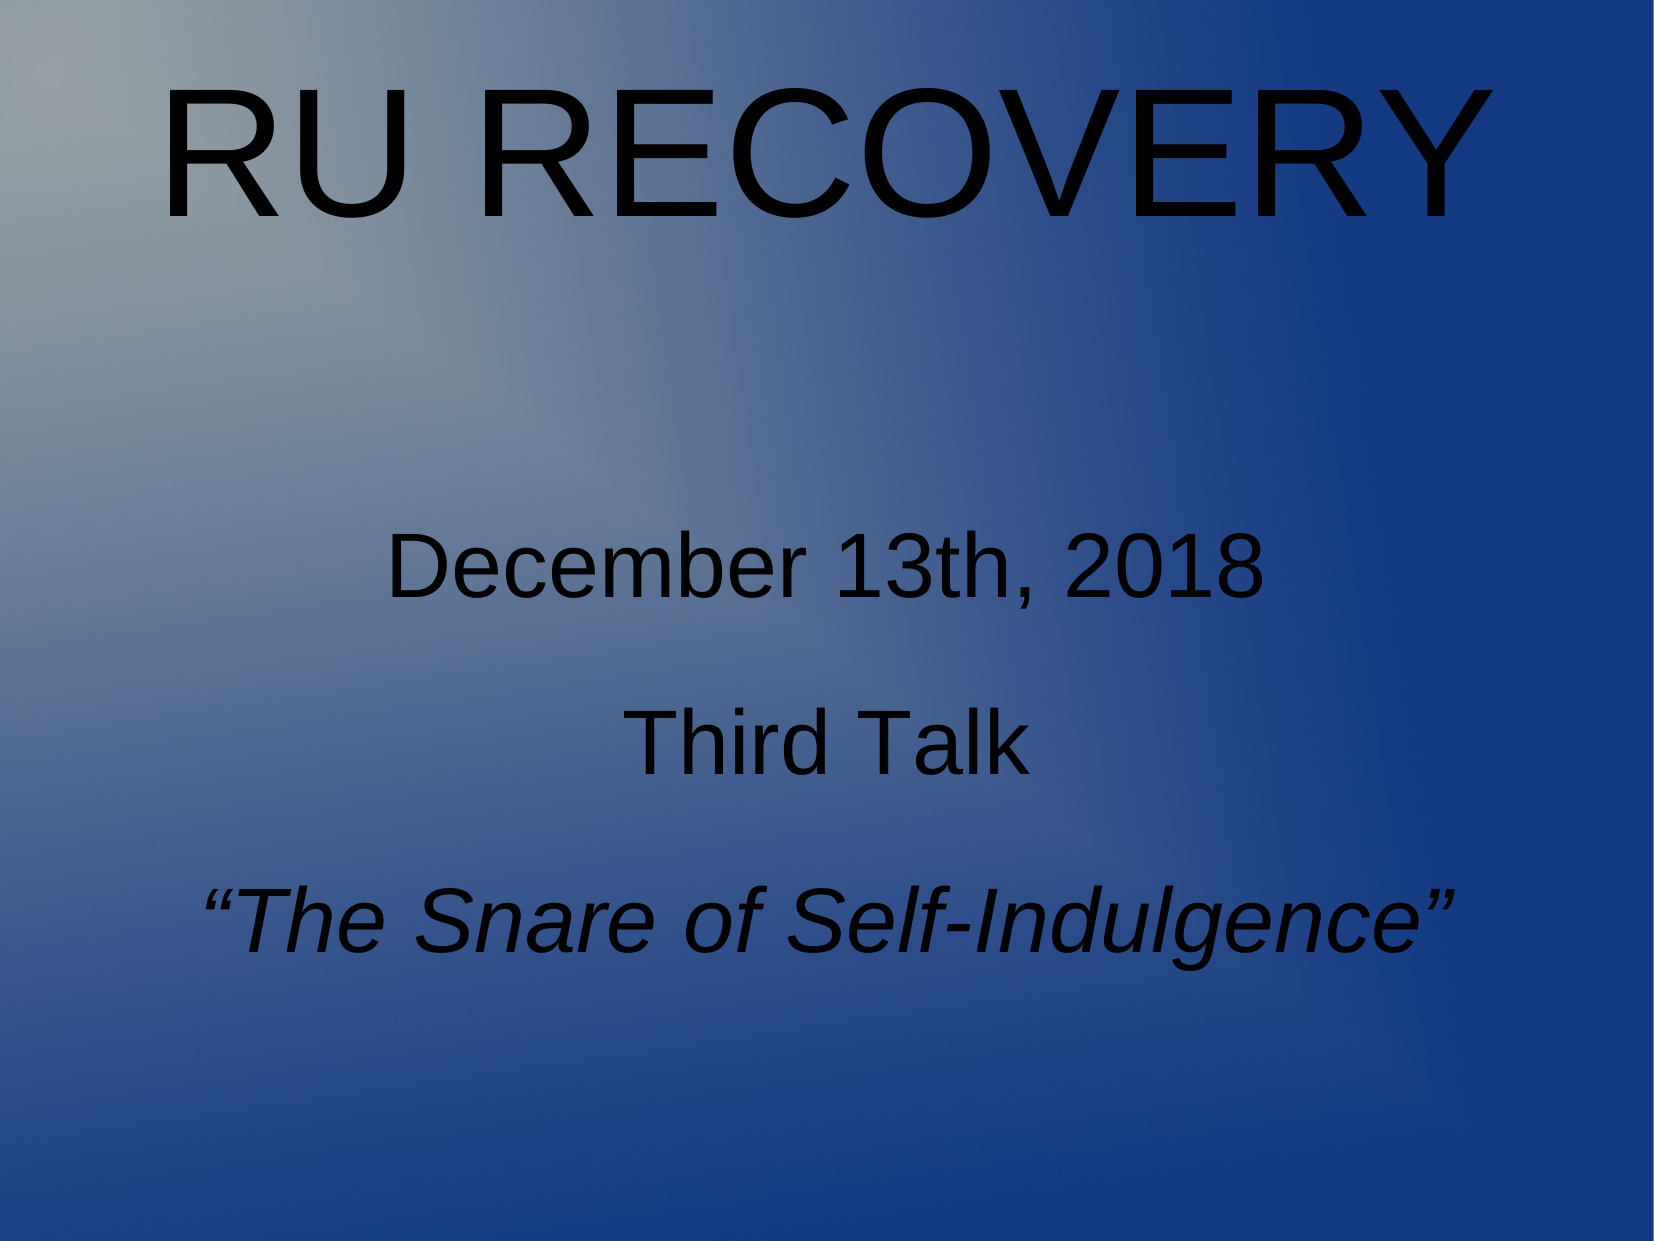

# RU RECOVERY
December 13th, 2018
Third Talk
“The Snare of Self-Indulgence”